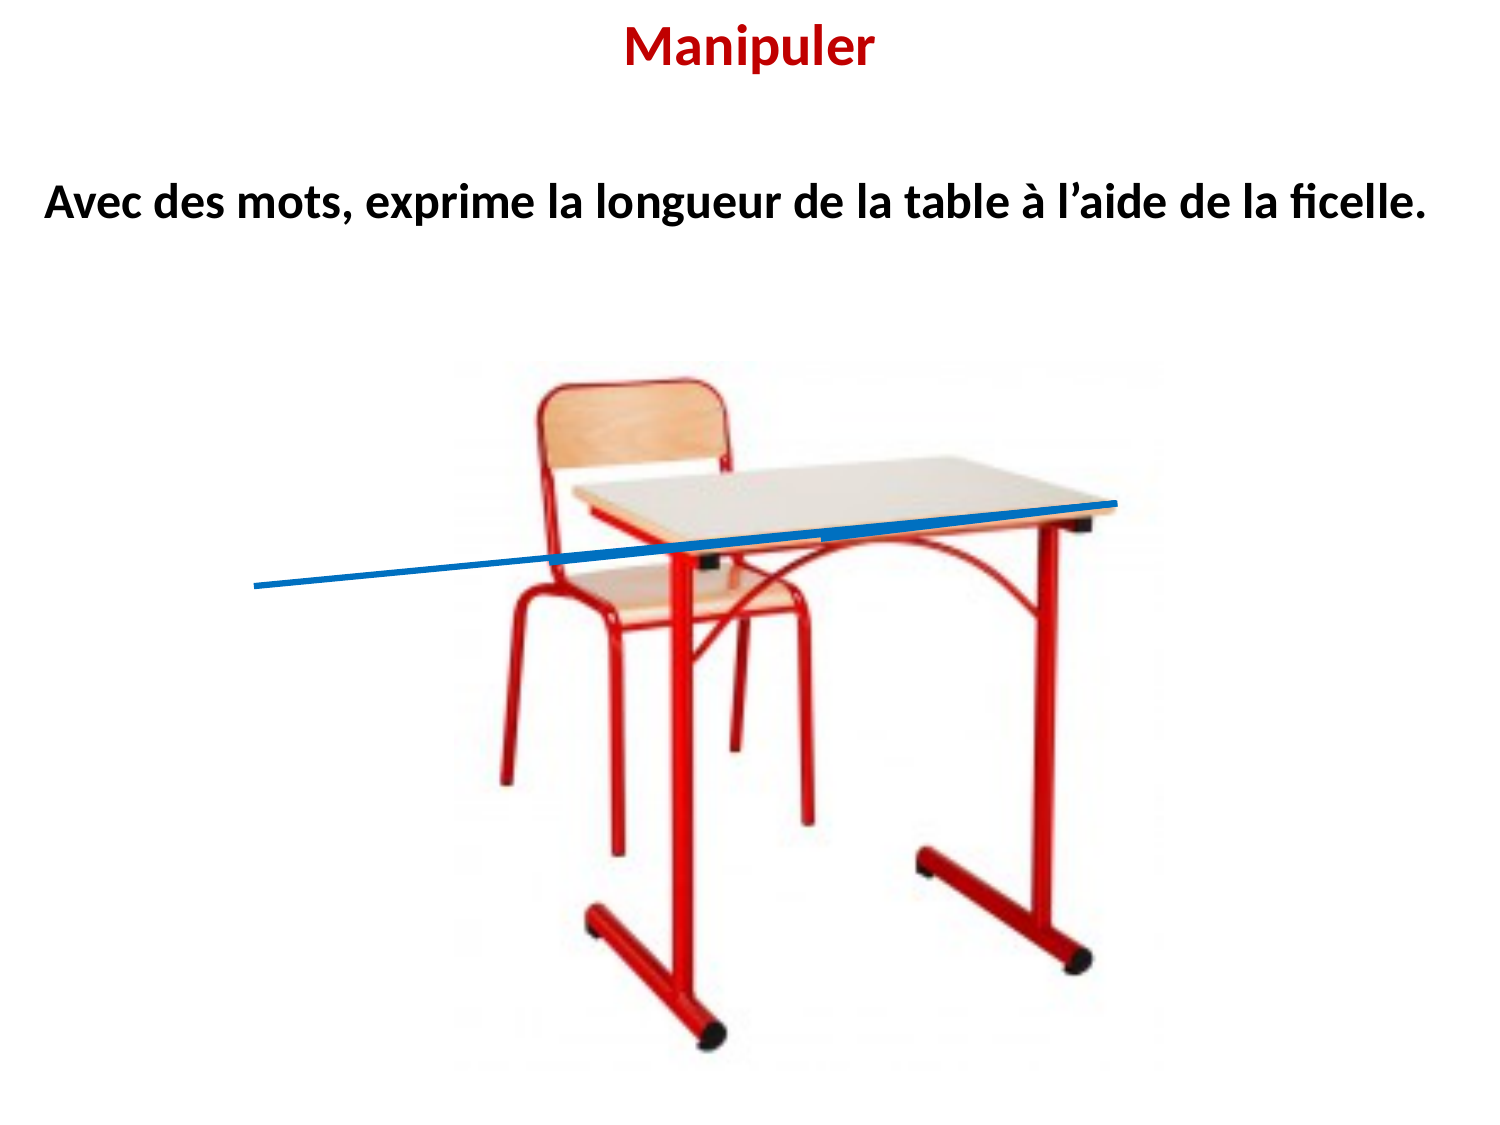

Manipuler
Avec des mots, exprime la longueur de la table à l’aide de la ficelle.